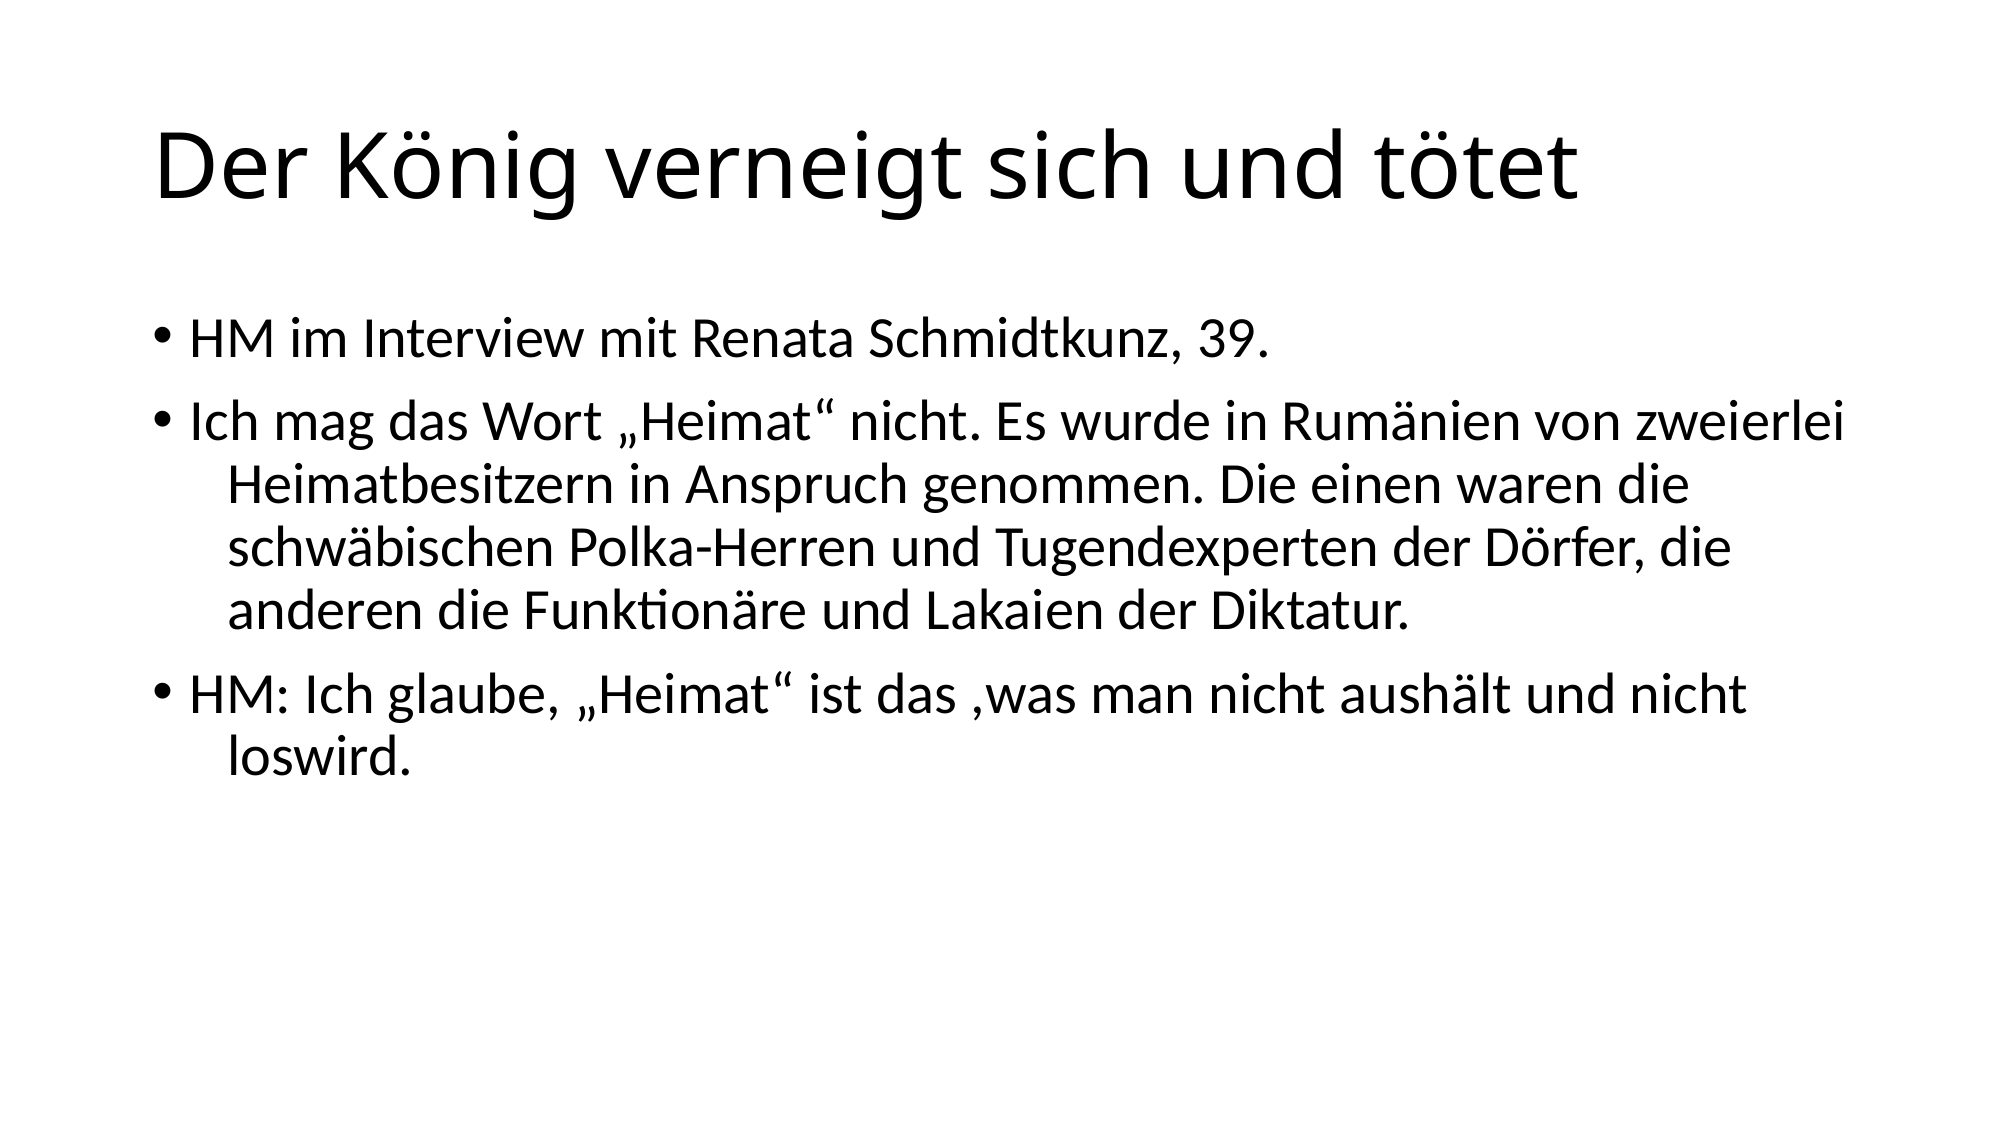

# Der König verneigt sich und tötet
HM im Interview mit Renata Schmidtkunz, 39.
Ich mag das Wort „Heimat“ nicht. Es wurde in Rumänien von zweierlei Heimatbesitzern in Anspruch genommen. Die einen waren die schwäbischen Polka-Herren und Tugendexperten der Dörfer, die anderen die Funktionäre und Lakaien der Diktatur.
HM: Ich glaube, „Heimat“ ist das ,was man nicht aushält und nicht loswird.